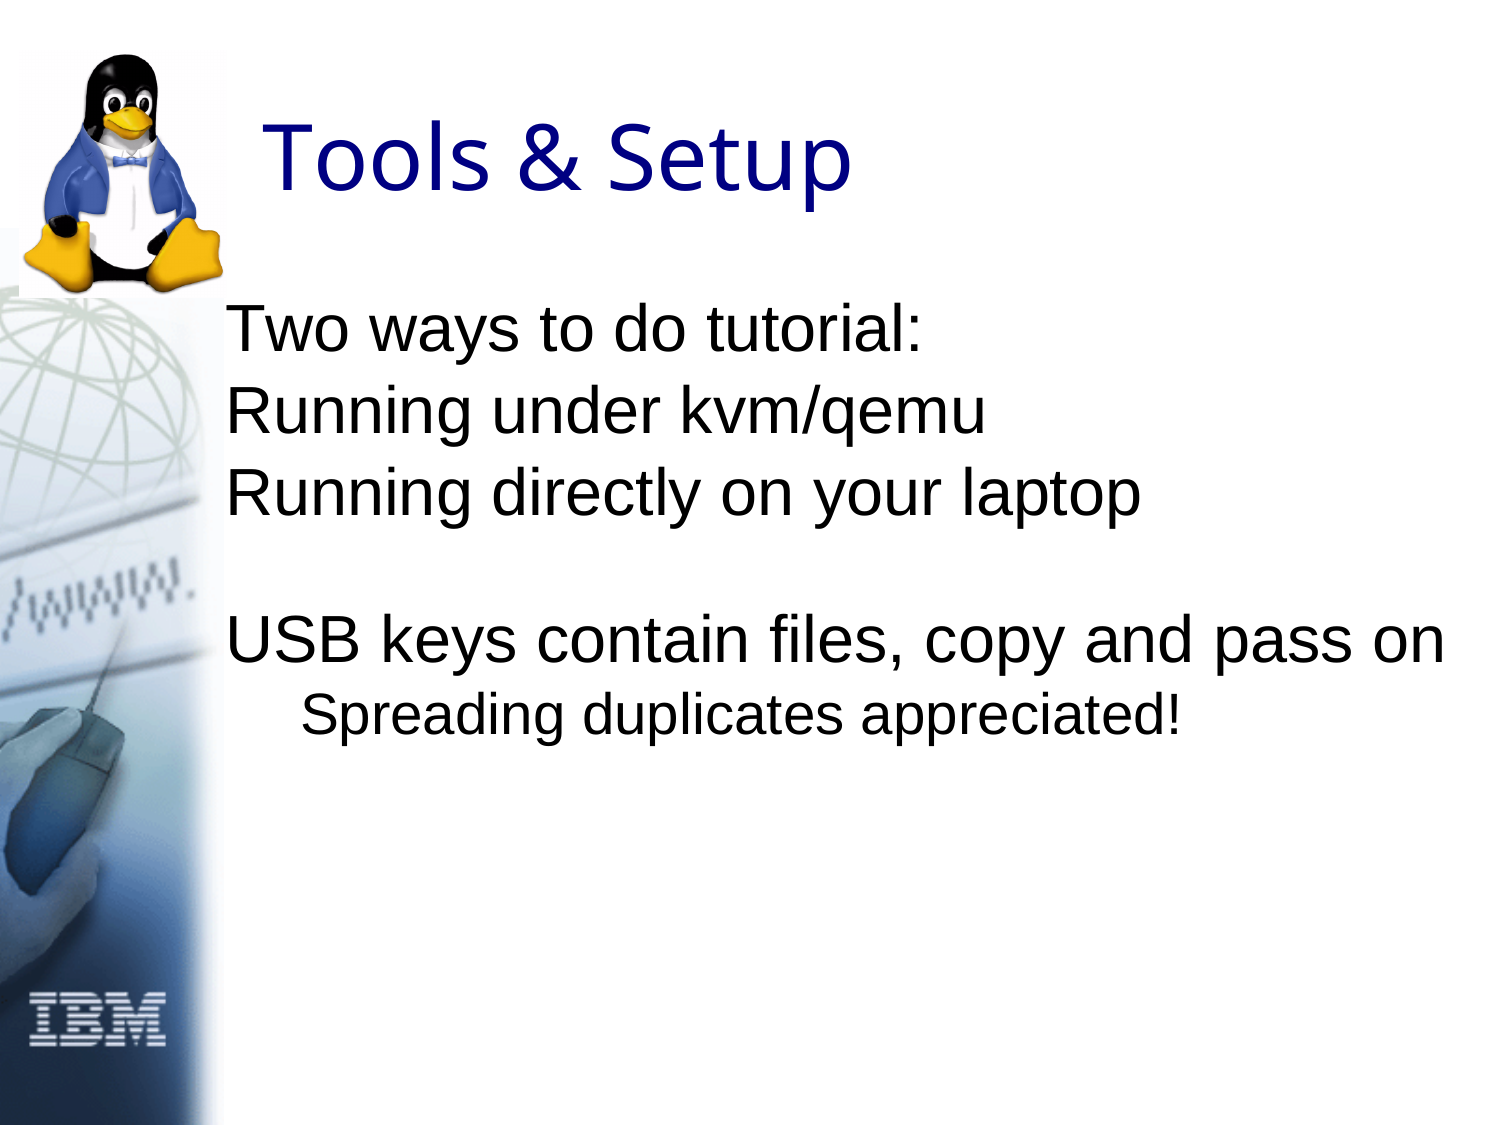

# Tools & Setup
Two ways to do tutorial:
Running under kvm/qemu
Running directly on your laptop
USB keys contain files, copy and pass on
Spreading duplicates appreciated!